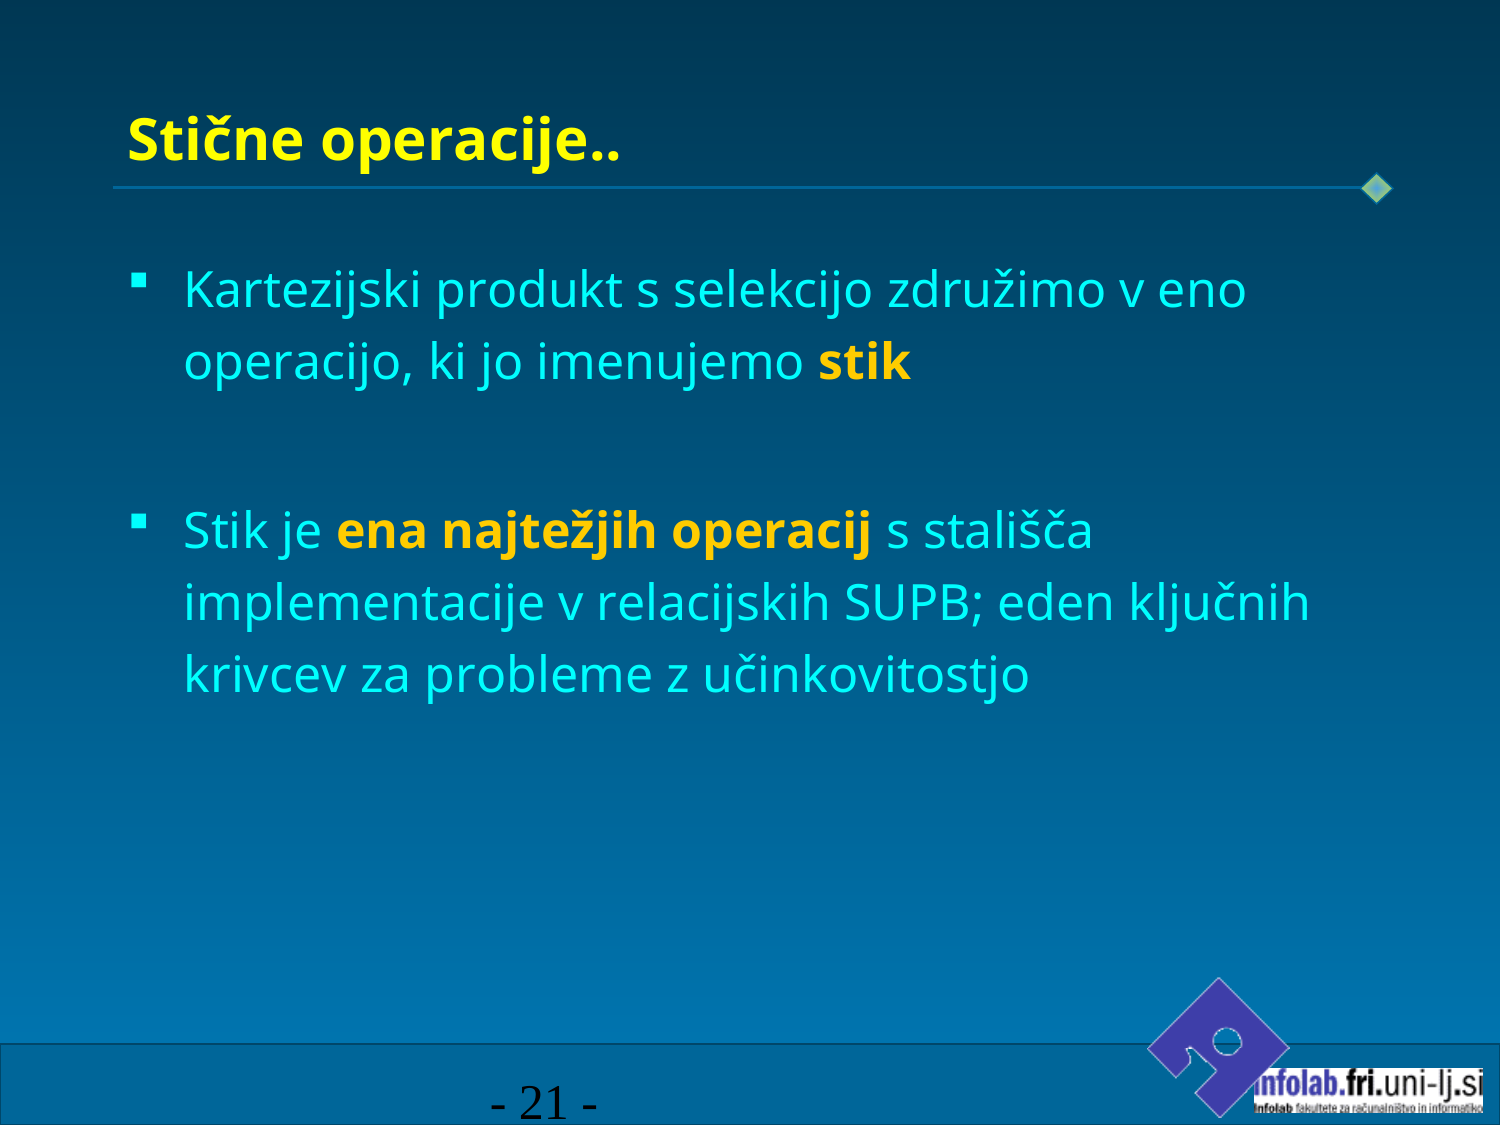

# Stične operacije..
Kartezijski produkt s selekcijo združimo v eno operacijo, ki jo imenujemo stik
Stik je ena najtežjih operacij s stališča implementacije v relacijskih SUPB; eden ključnih krivcev za probleme z učinkovitostjo